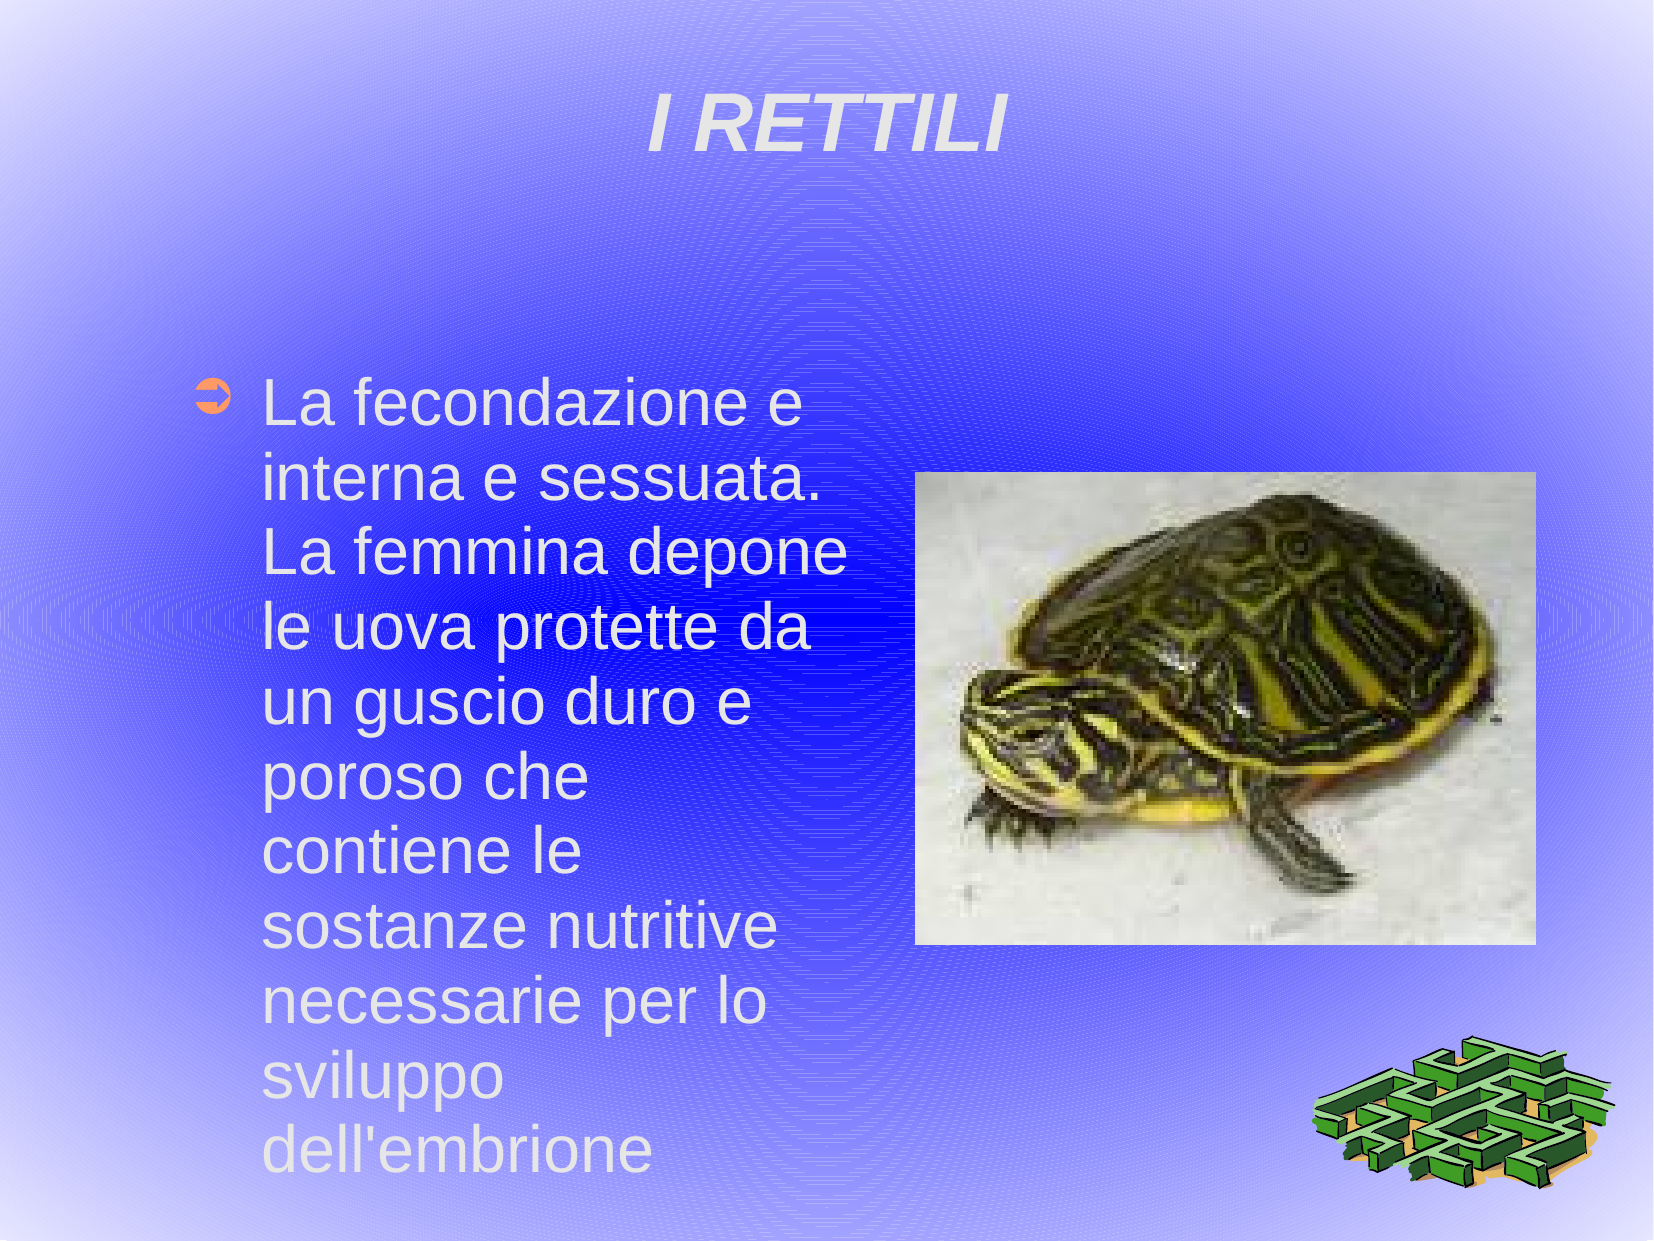

# I RETTILI
La fecondazione e interna e sessuata. La femmina depone le uova protette da un guscio duro e poroso che contiene le sostanze nutritive necessarie per lo sviluppo dell'embrione